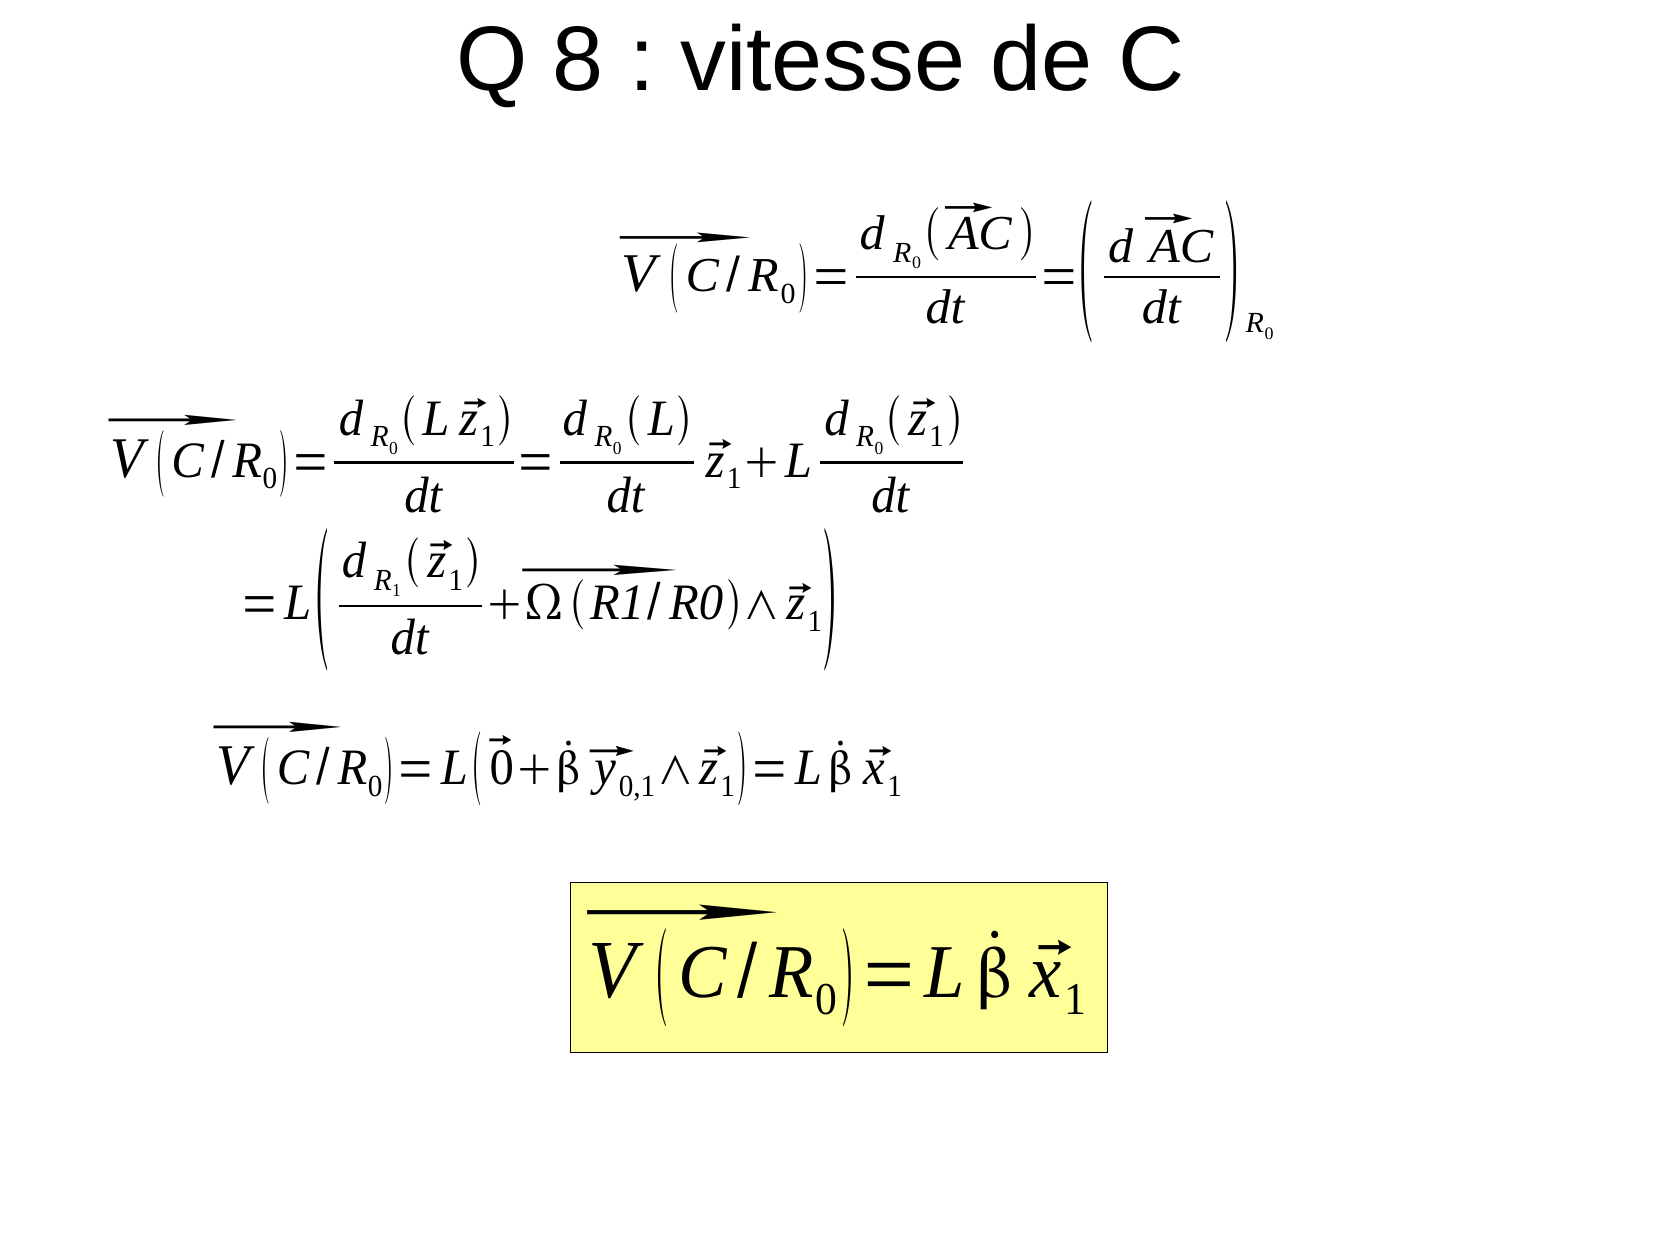

# Q 8 : vitesse de C